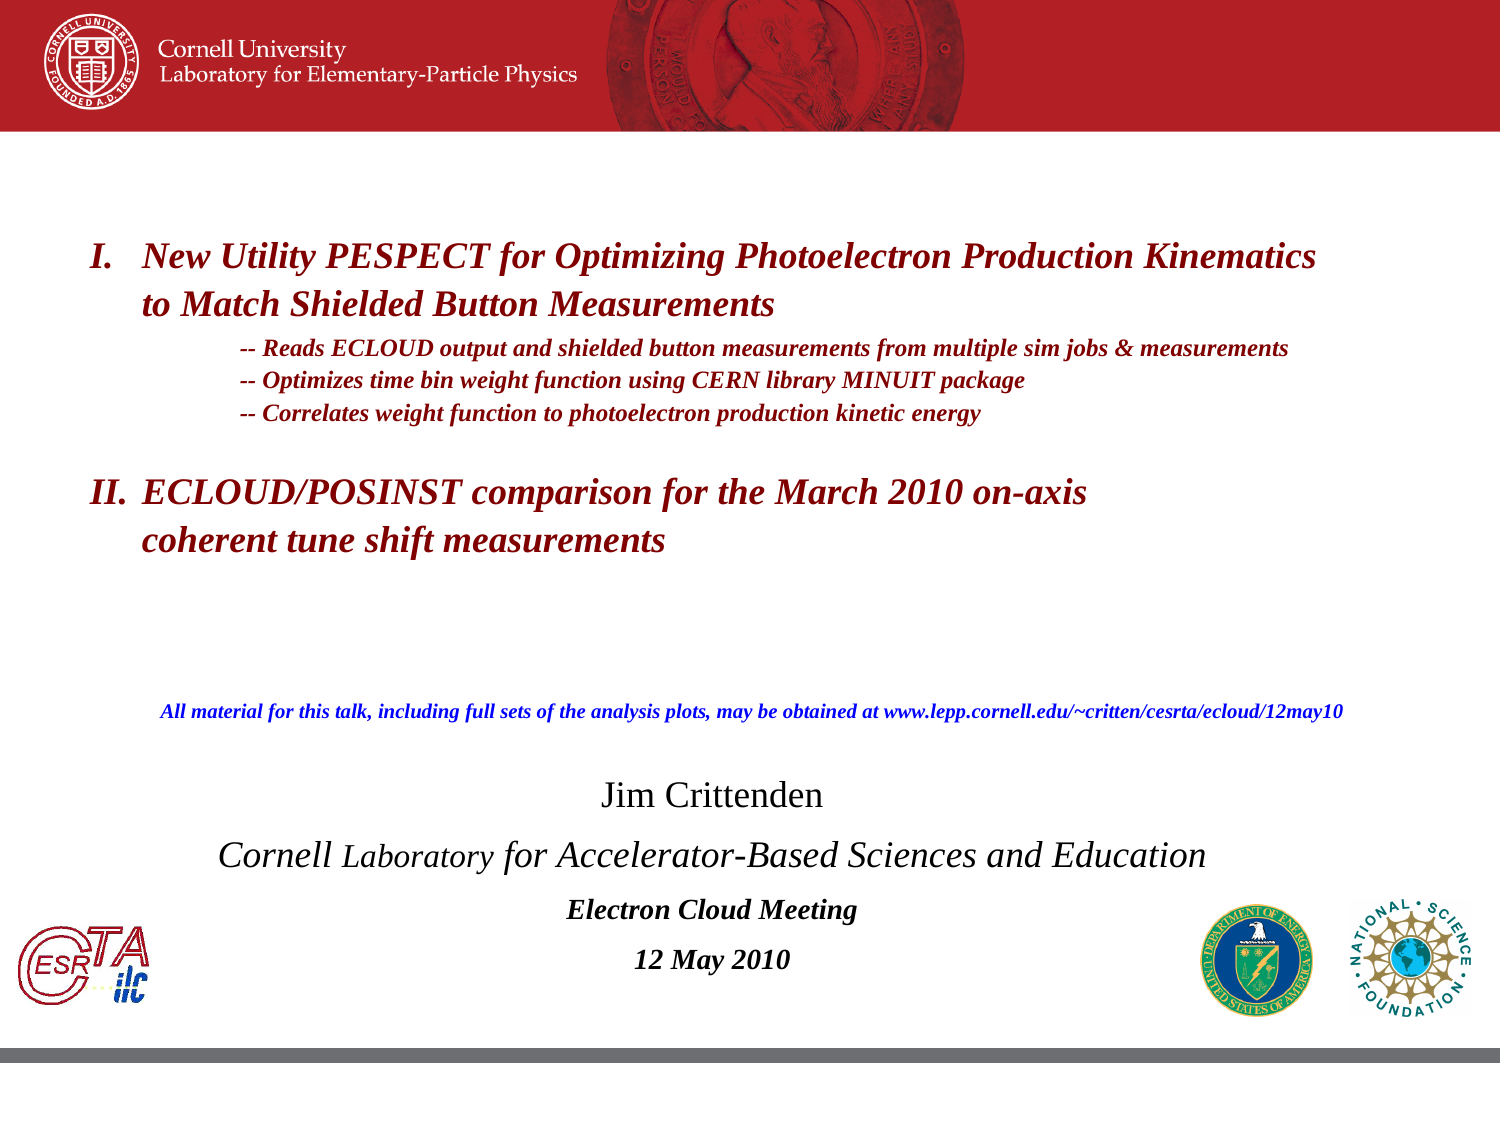

I.	New Utility PESPECT for Optimizing Photoelectron Production Kinematics
	to Match Shielded Button Measurements
		-- Reads ECLOUD output and shielded button measurements from multiple sim jobs & measurements
		-- Optimizes time bin weight function using CERN library MINUIT package
		-- Correlates weight function to photoelectron production kinetic energy
II.	ECLOUD/POSINST comparison for the March 2010 on-axis
	coherent tune shift measurements
 All material for this talk, including full sets of the analysis plots, may be obtained at www.lepp.cornell.edu/~critten/cesrta/ecloud/12may10
# Jim Crittenden
Cornell Laboratory for Accelerator-Based Sciences and Education
Electron Cloud Meeting
12 May 2010